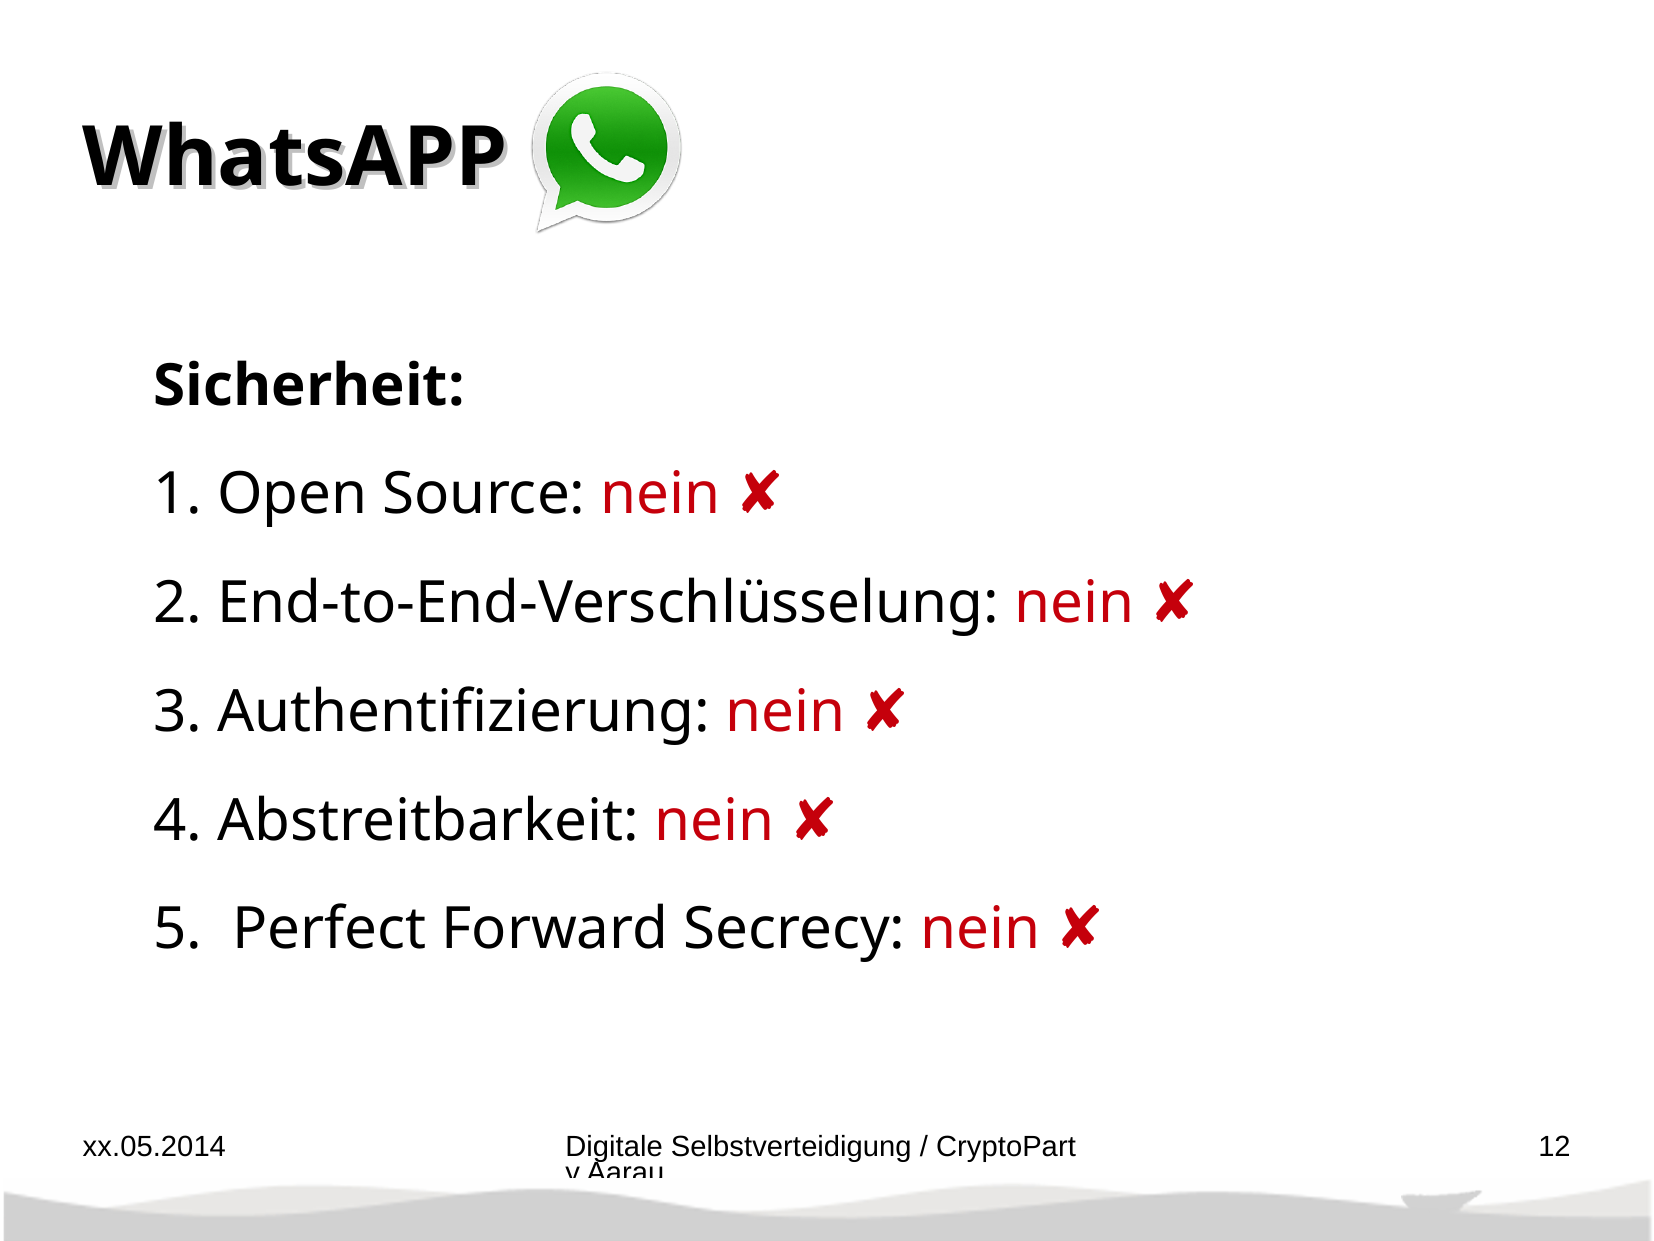

# WhatsAPP
Sicherheit:
1. Open Source: nein ✘
2. End-to-End-Verschlüsselung: nein ✘
3. Authentifizierung: nein ✘
4. Abstreitbarkeit: nein ✘
5. Perfect Forward Secrecy: nein ✘
xx.05.2014
Digitale Selbstverteidigung / CryptoParty Aarau
12